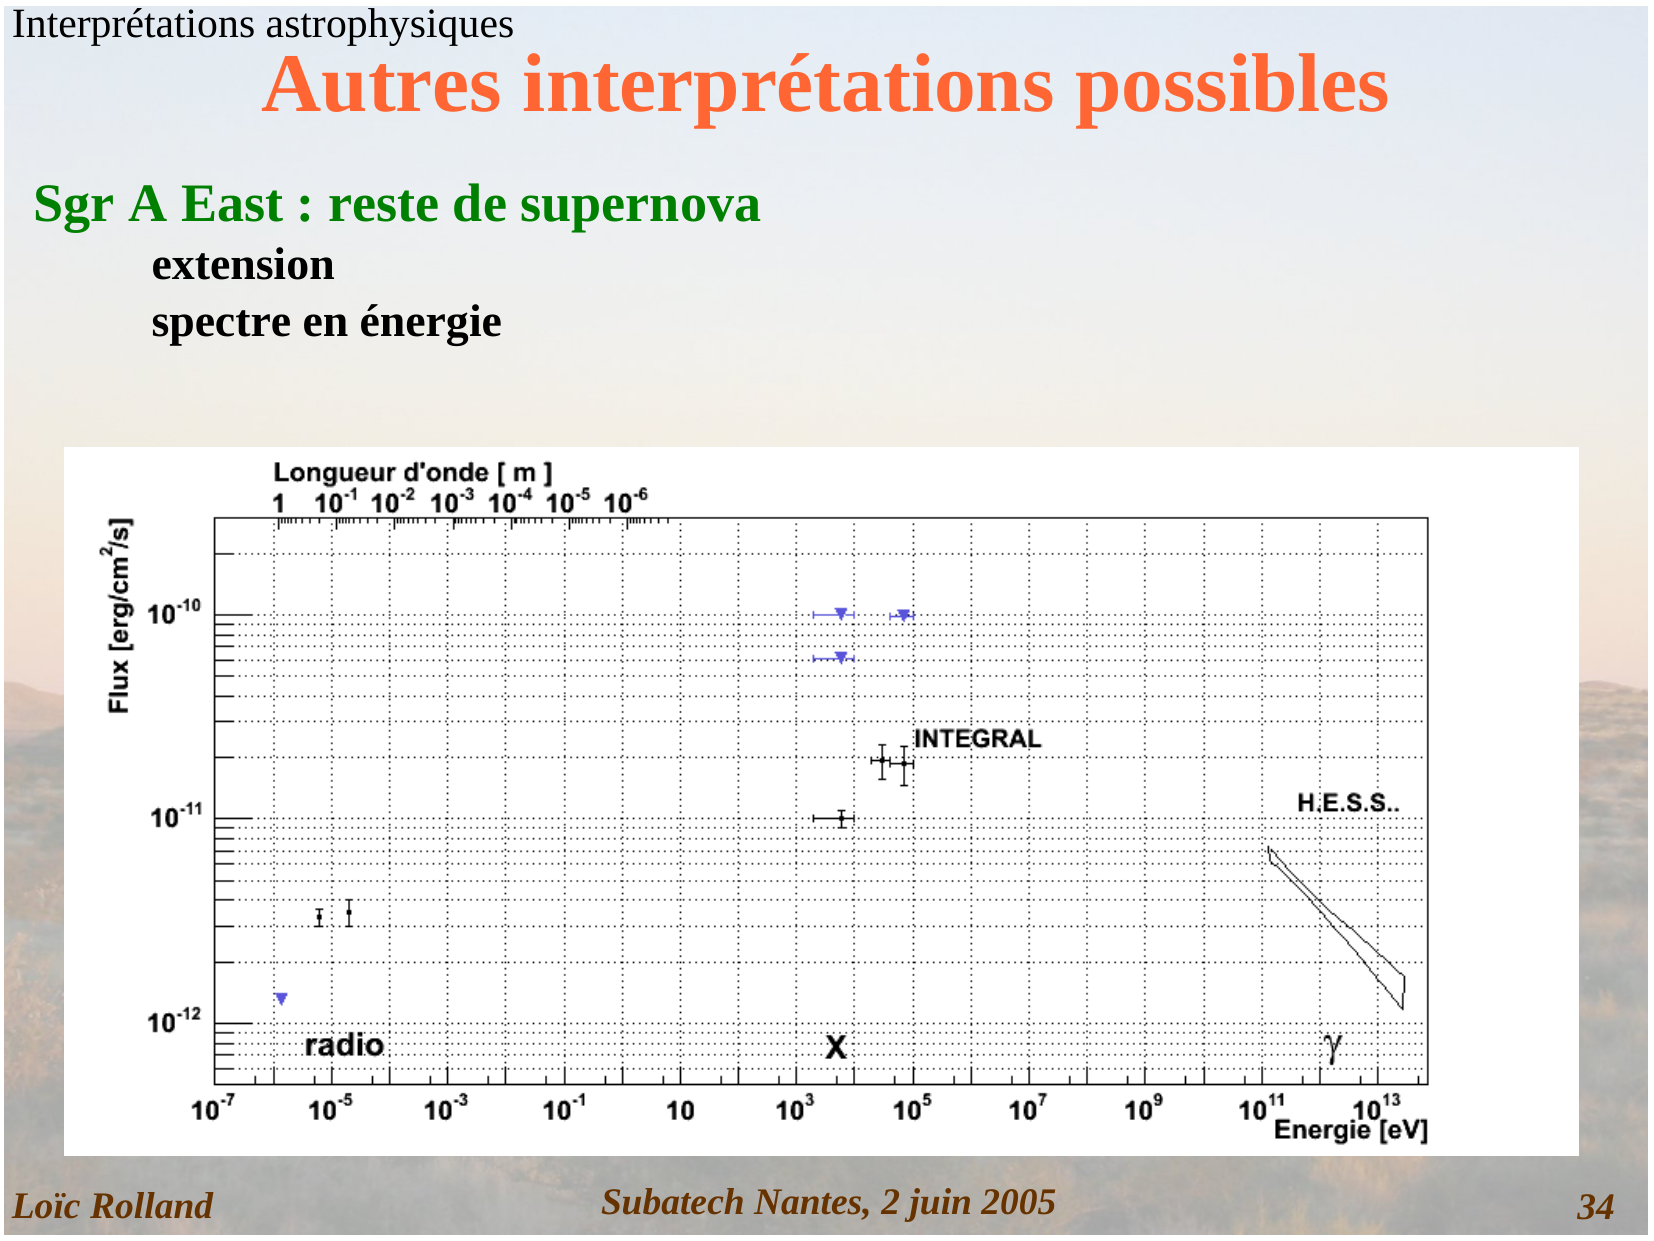

Interprétations astrophysiques
# Autres interprétations possibles
Sgr A East : reste de supernova
extension
spectre en énergie